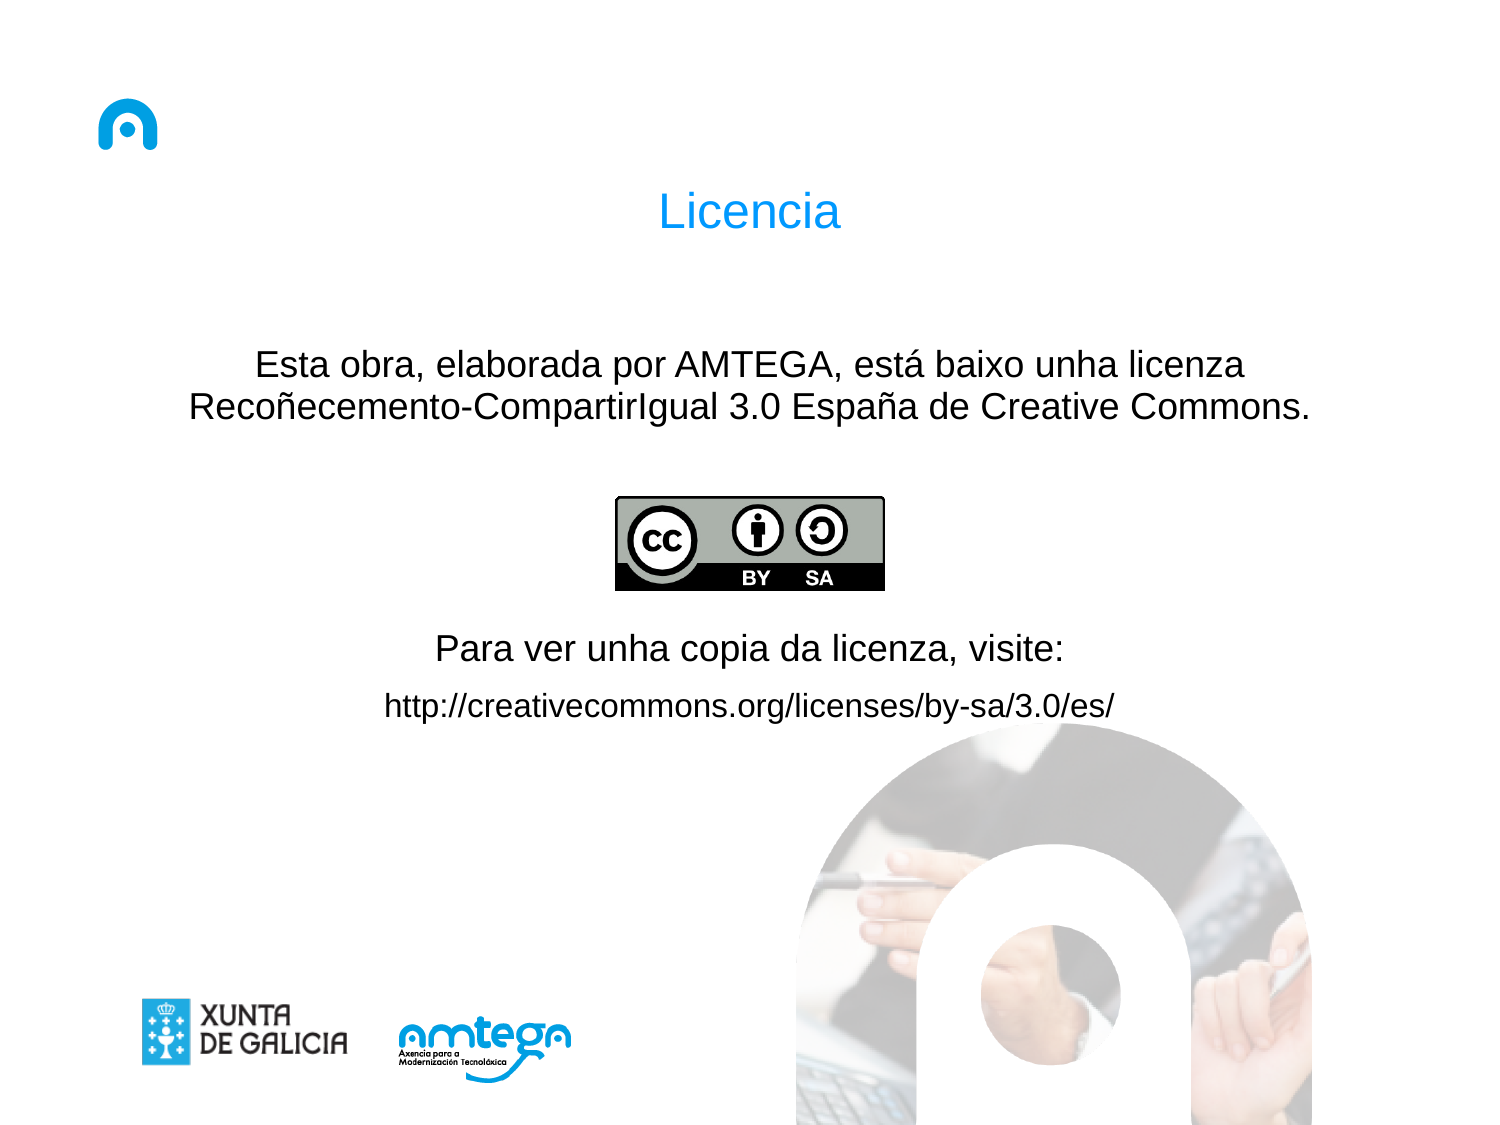

Licencia
# Esta obra, elaborada por AMTEGA, está baixo unha licenza Recoñecemento-CompartirIgual 3.0 España de Creative Commons.
Para ver unha copia da licenza, visite:
http://creativecommons.org/licenses/by-sa/3.0/es/